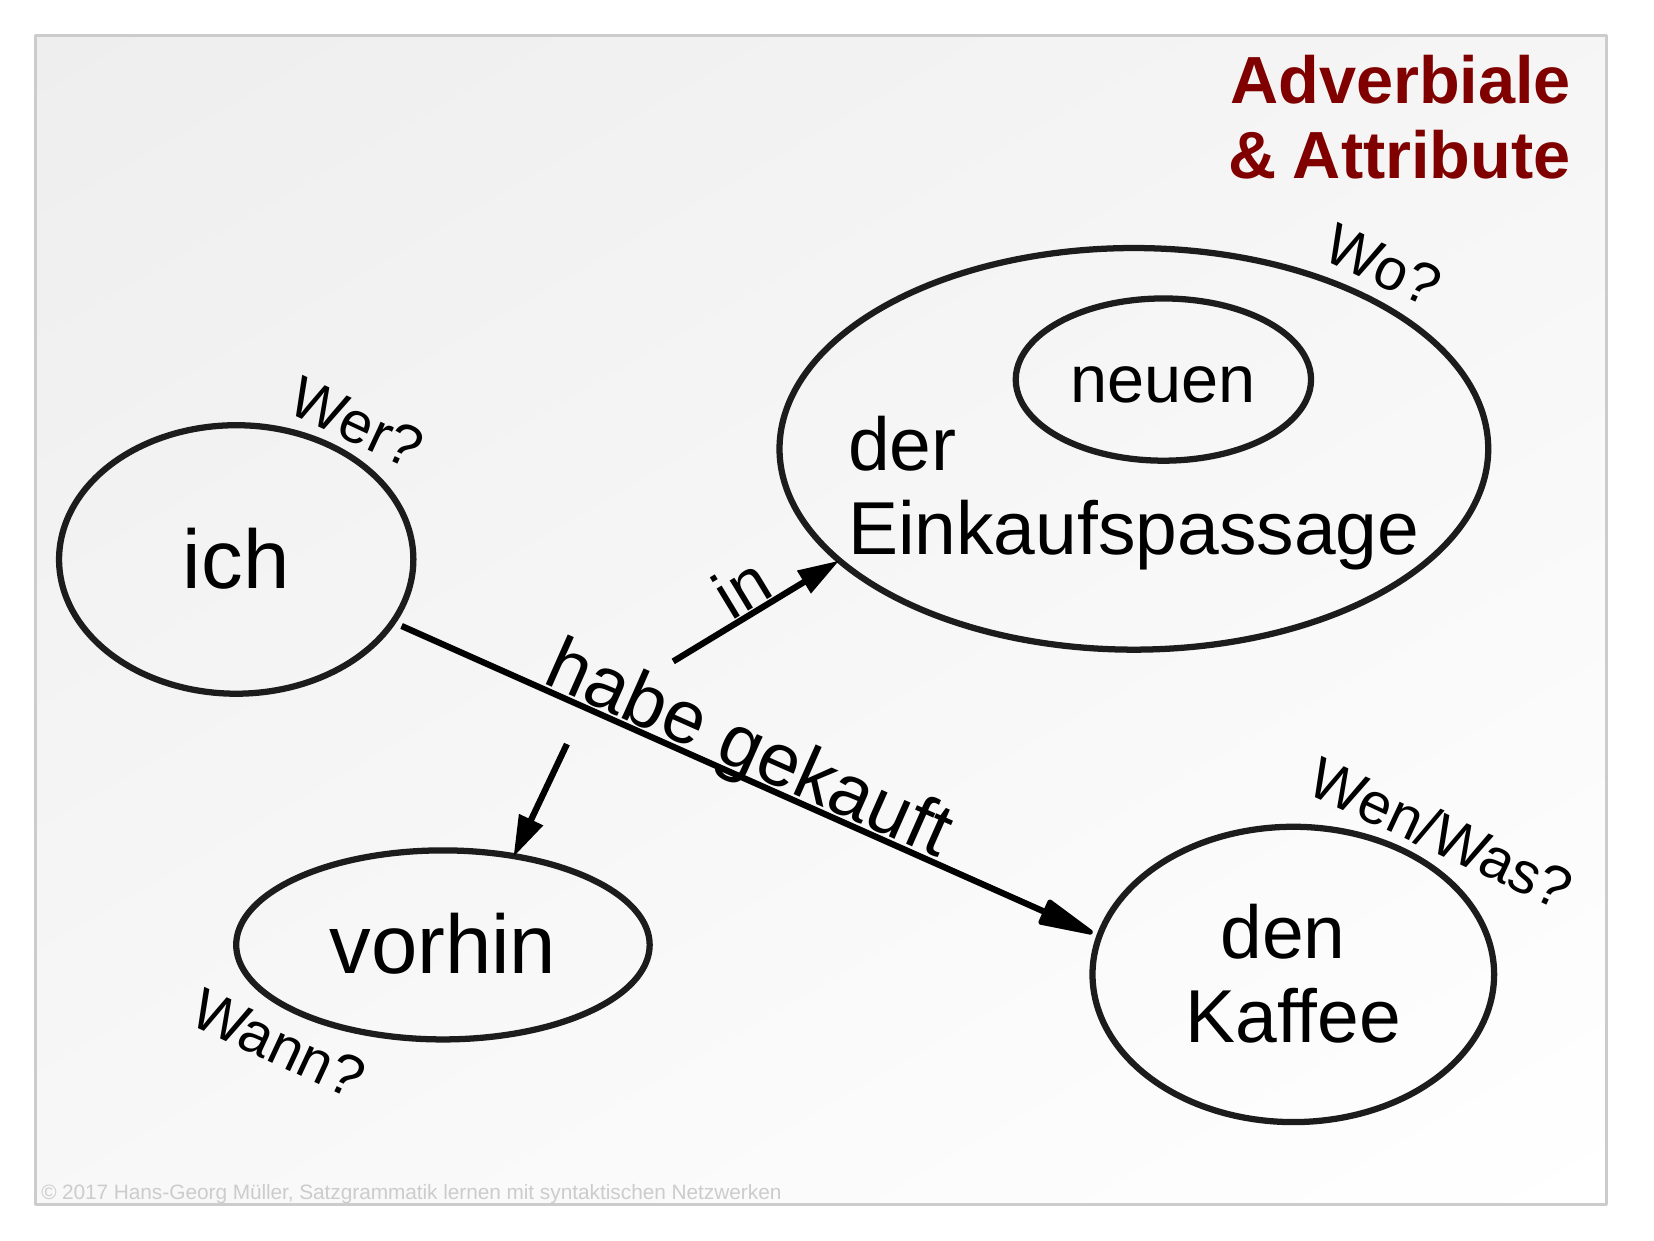

# Adverbiale & Attribute
Wo?
der
Einkaufspassage
neuen
Wer?
ich
in
habe gekauft
Wen/Was?
den
Kaffee
vorhin
Wann?